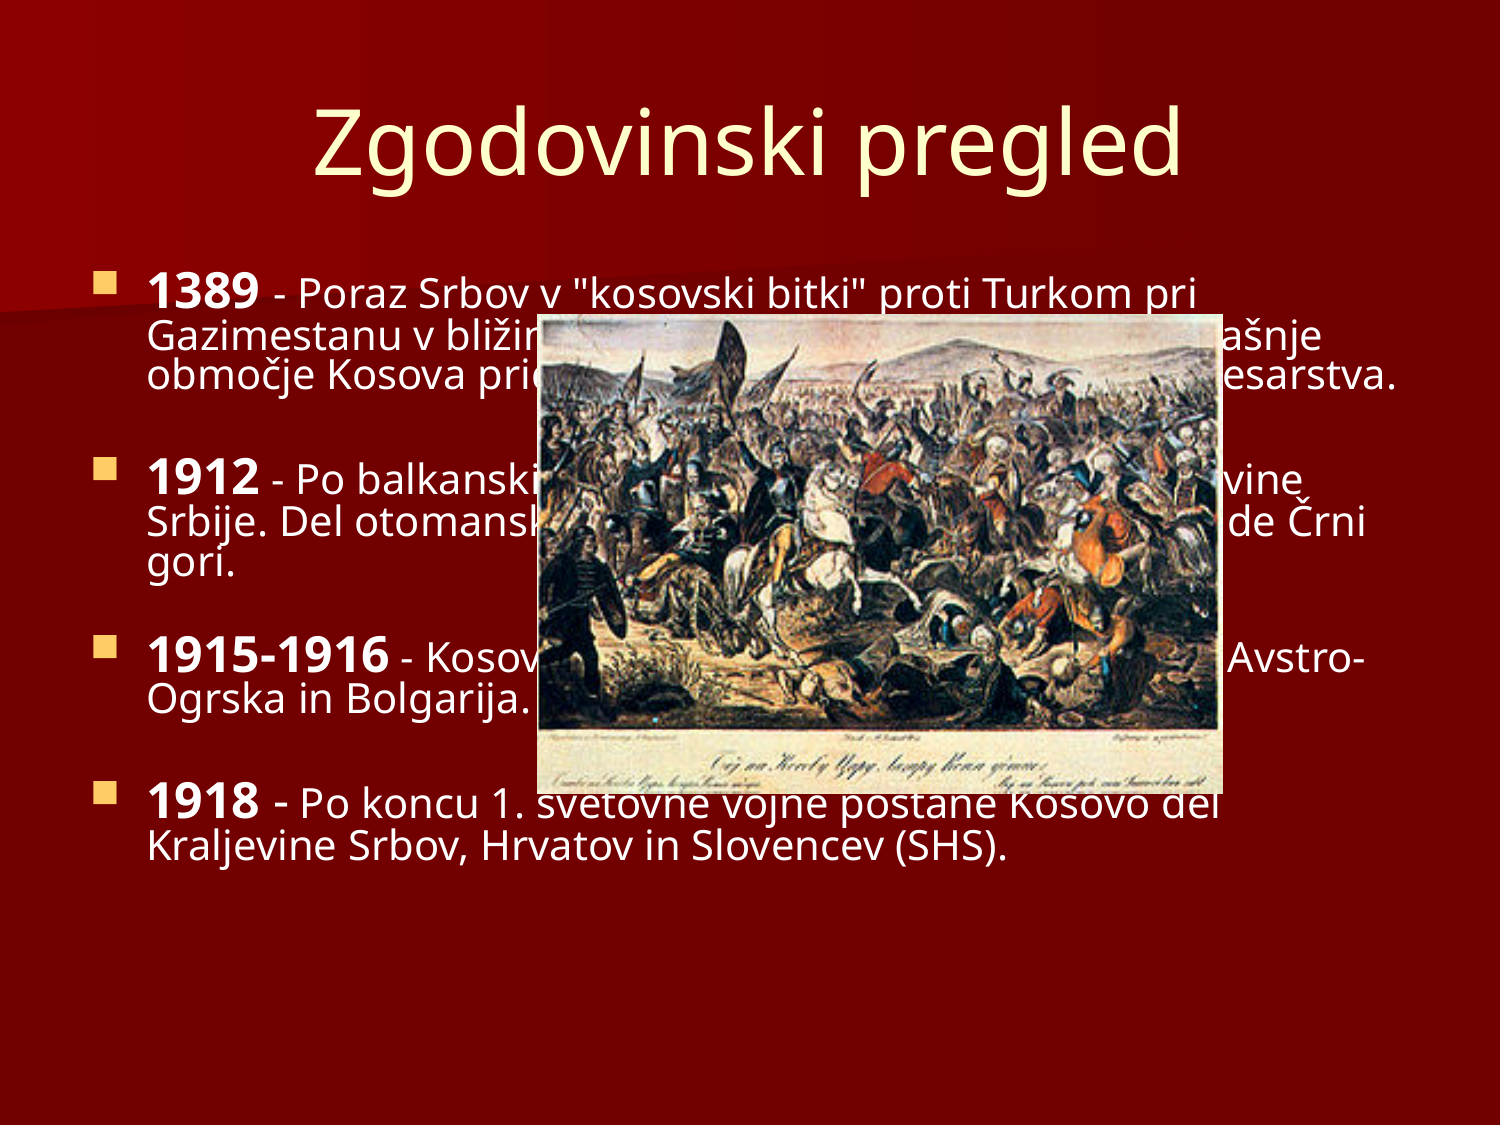

# Zgodovinski pregled
1389 - Poraz Srbov v "kosovski bitki" proti Turkom pri Gazimestanu v bližini Prištine, po katerem Srbija in današnje območje Kosova prideta pod vladavino Otomanskega cesarstva.
1912 - Po balkanskih vojnah Kosovo postane del Kraljevine Srbije. Del otomanske province Kosovo (Metohija) pripade Črni gori.
1915-1916 - Kosovo med 1. svetovno vojno okupirata Avstro-Ogrska in Bolgarija.
1918 - Po koncu 1. svetovne vojne postane Kosovo del Kraljevine Srbov, Hrvatov in Slovencev (SHS).